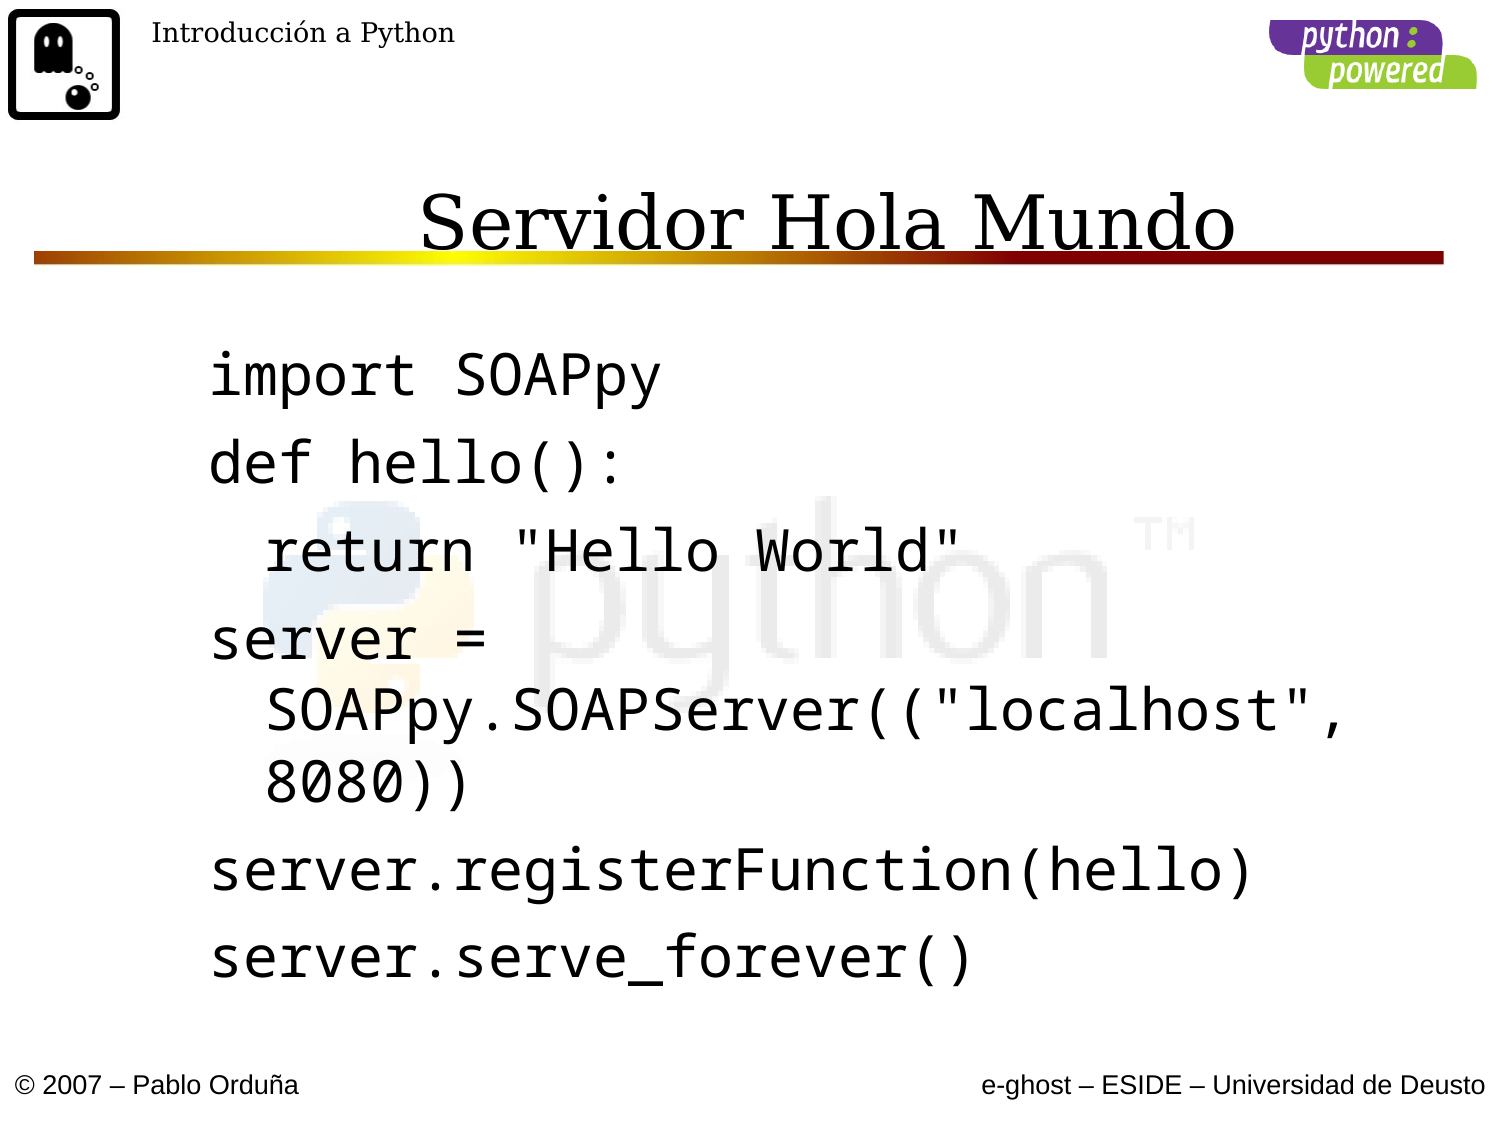

# Servidor Hola Mundo
import SOAPpy
def hello():
	return "Hello World"
server = SOAPpy.SOAPServer(("localhost", 8080))
server.registerFunction(hello)
server.serve_forever()